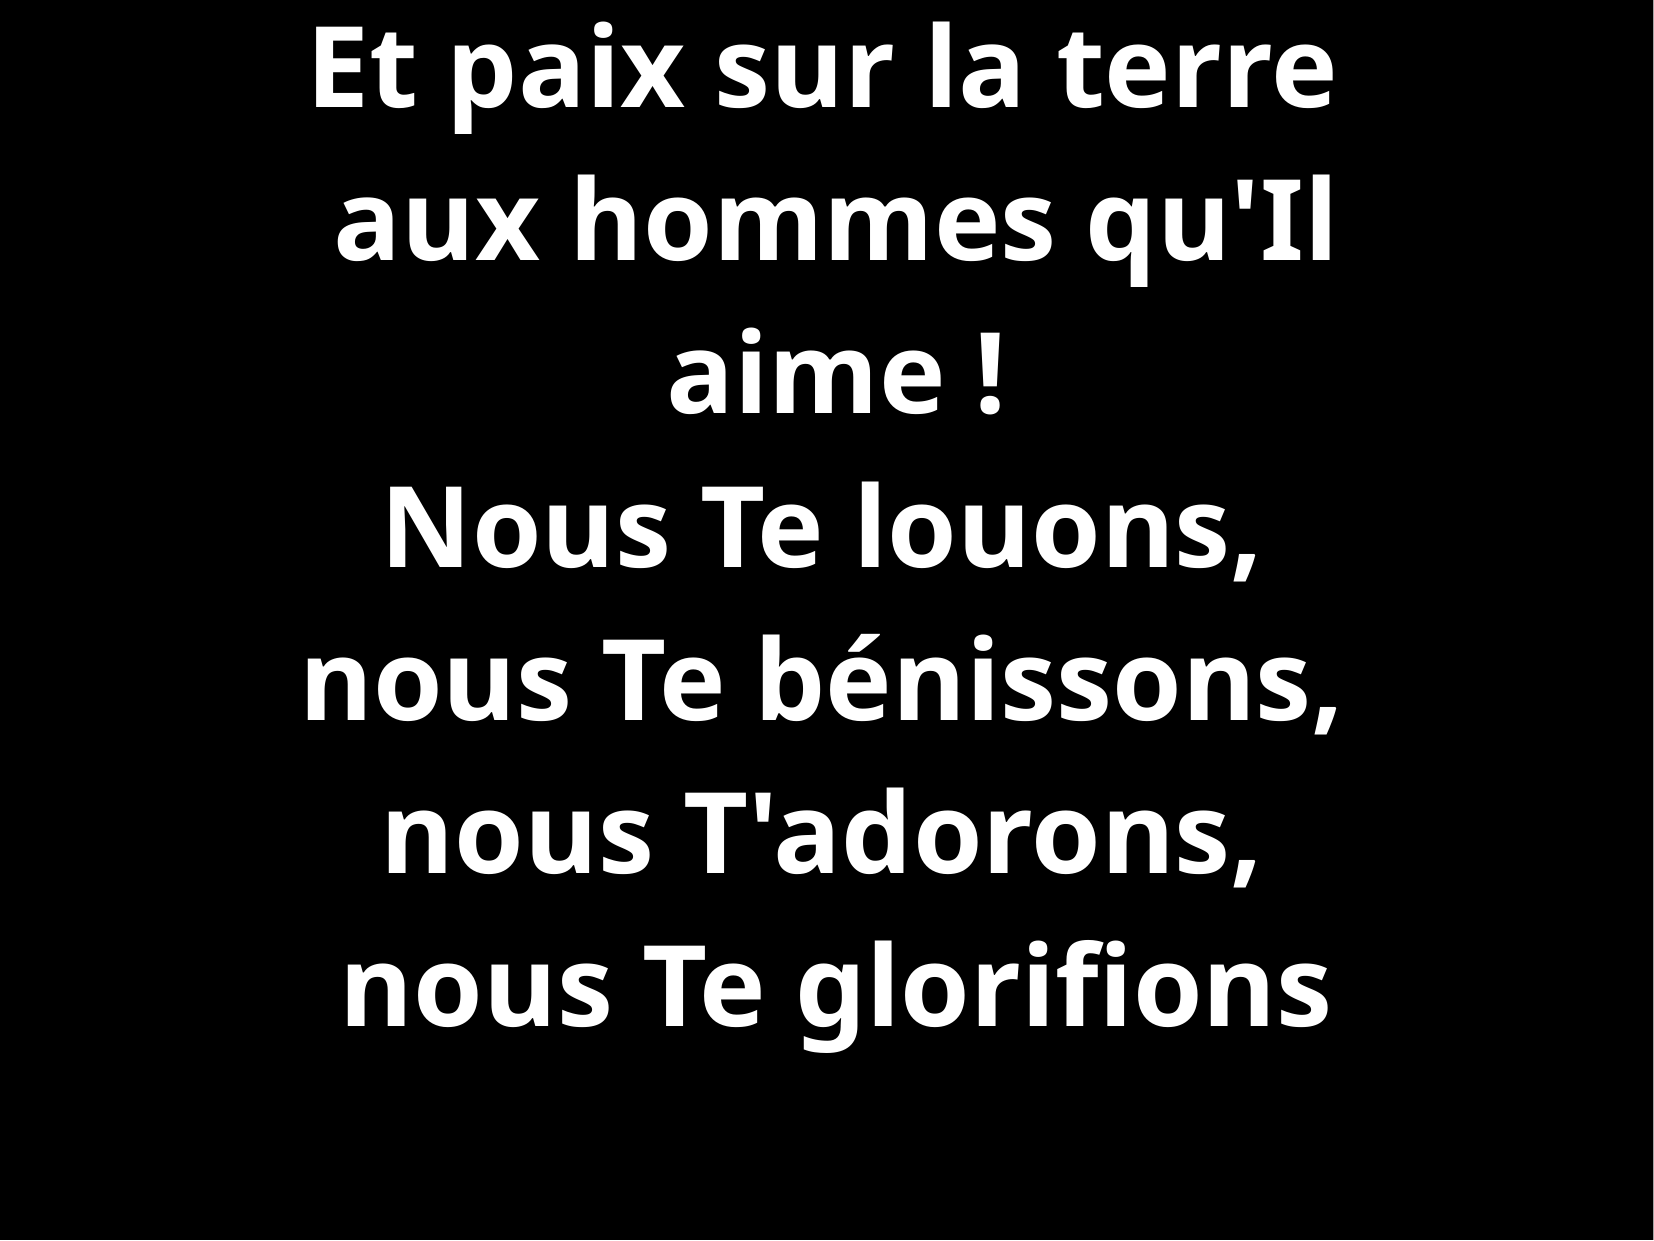

# Et paix sur la terre
aux hommes qu'Il aime !
Nous Te louons,
nous Te bénissons,
nous T'adorons,
nous Te glorifions